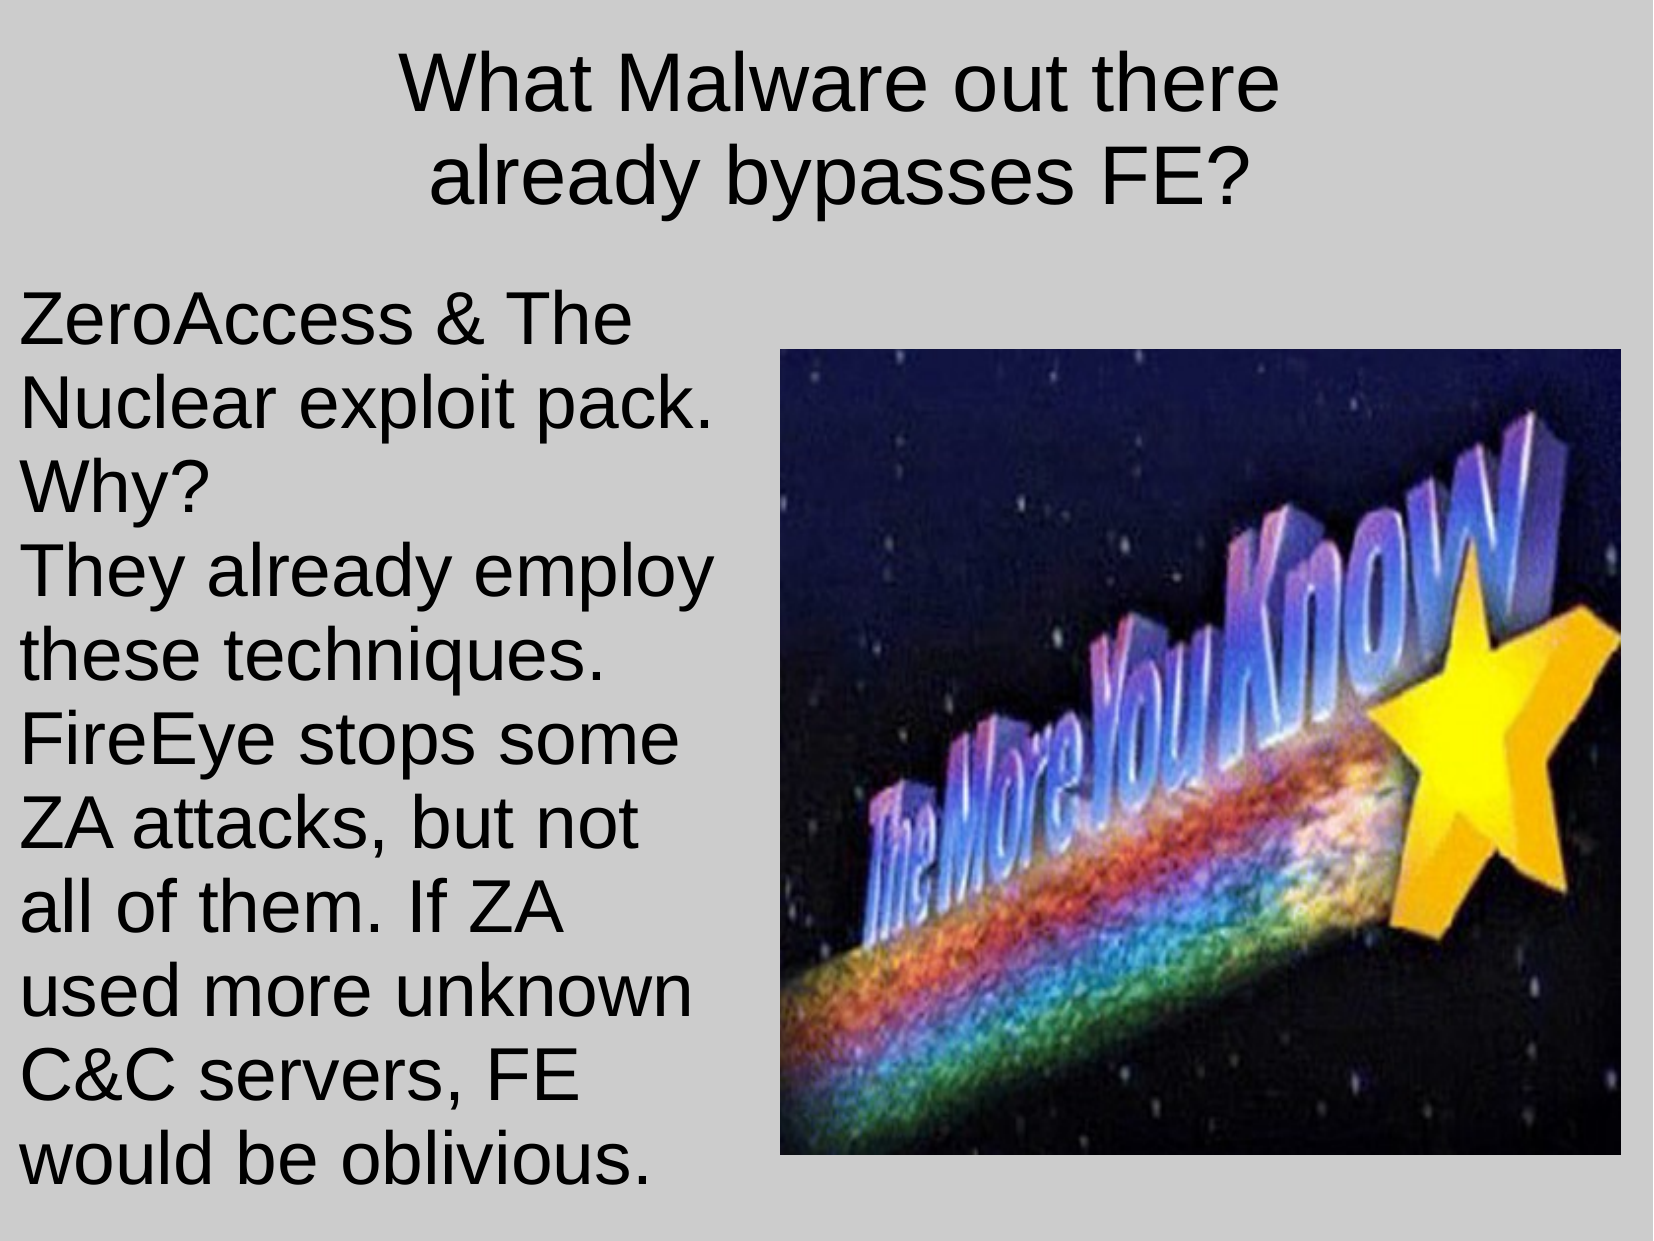

# What Malware out there already bypasses FE?
ZeroAccess & The Nuclear exploit pack.
Why?
They already employ these techniques.
FireEye stops some ZA attacks, but not all of them. If ZA used more unknown C&C servers, FE would be oblivious.